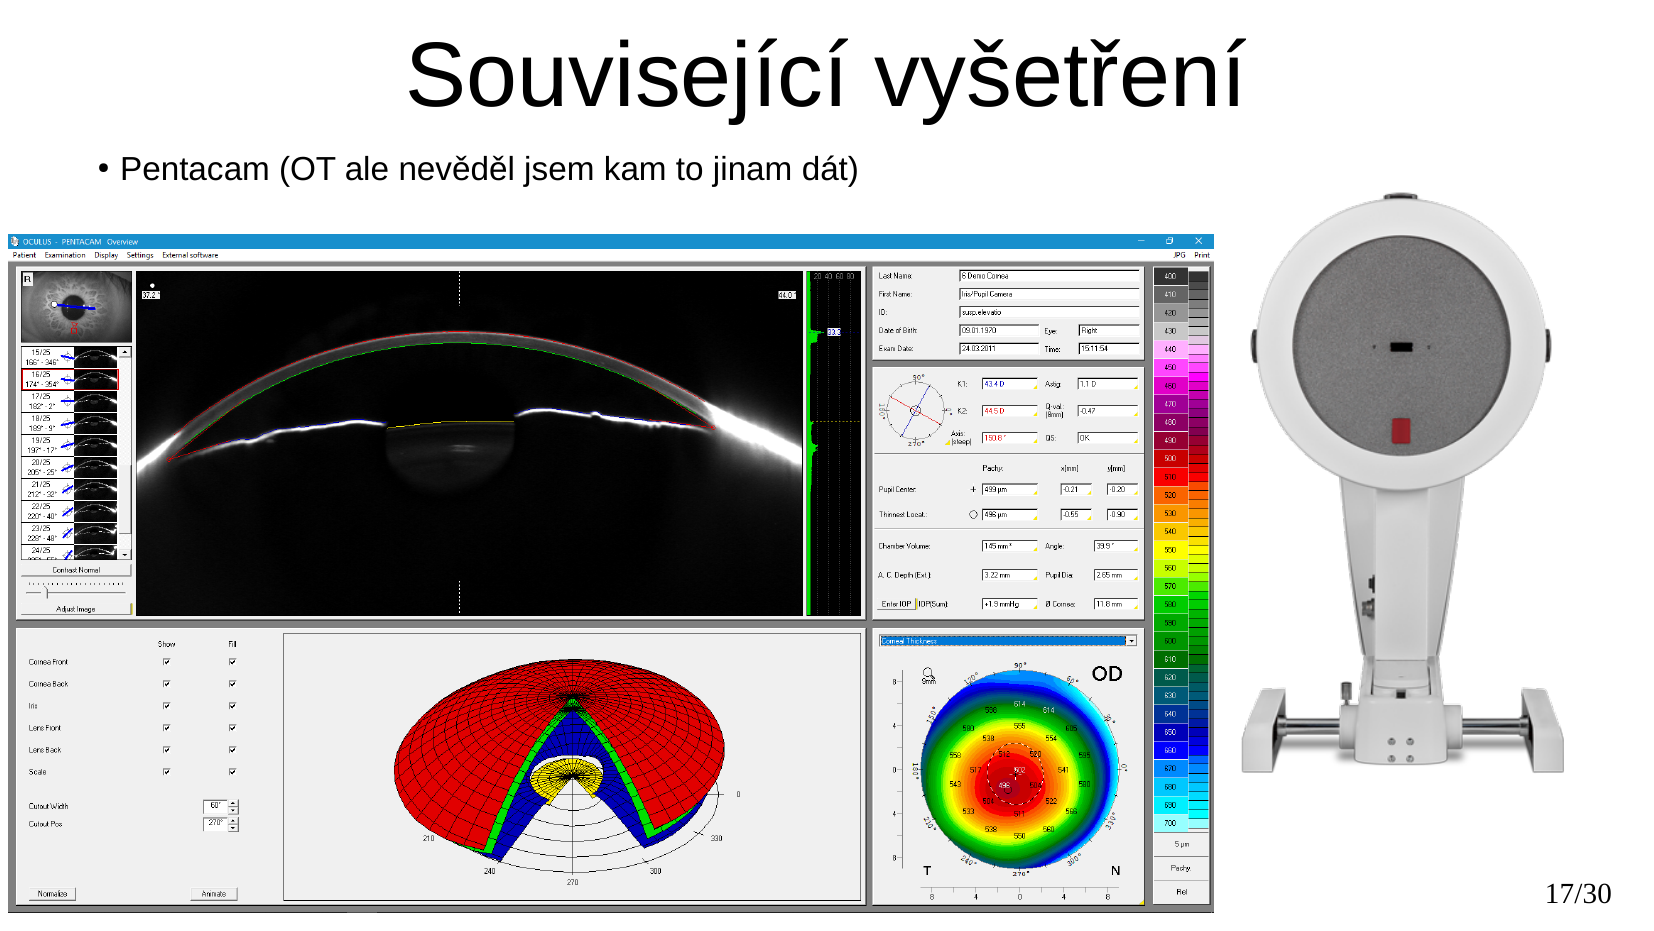

# Související vyšetření
Pentacam (OT ale nevěděl jsem kam to jinam dát)
17